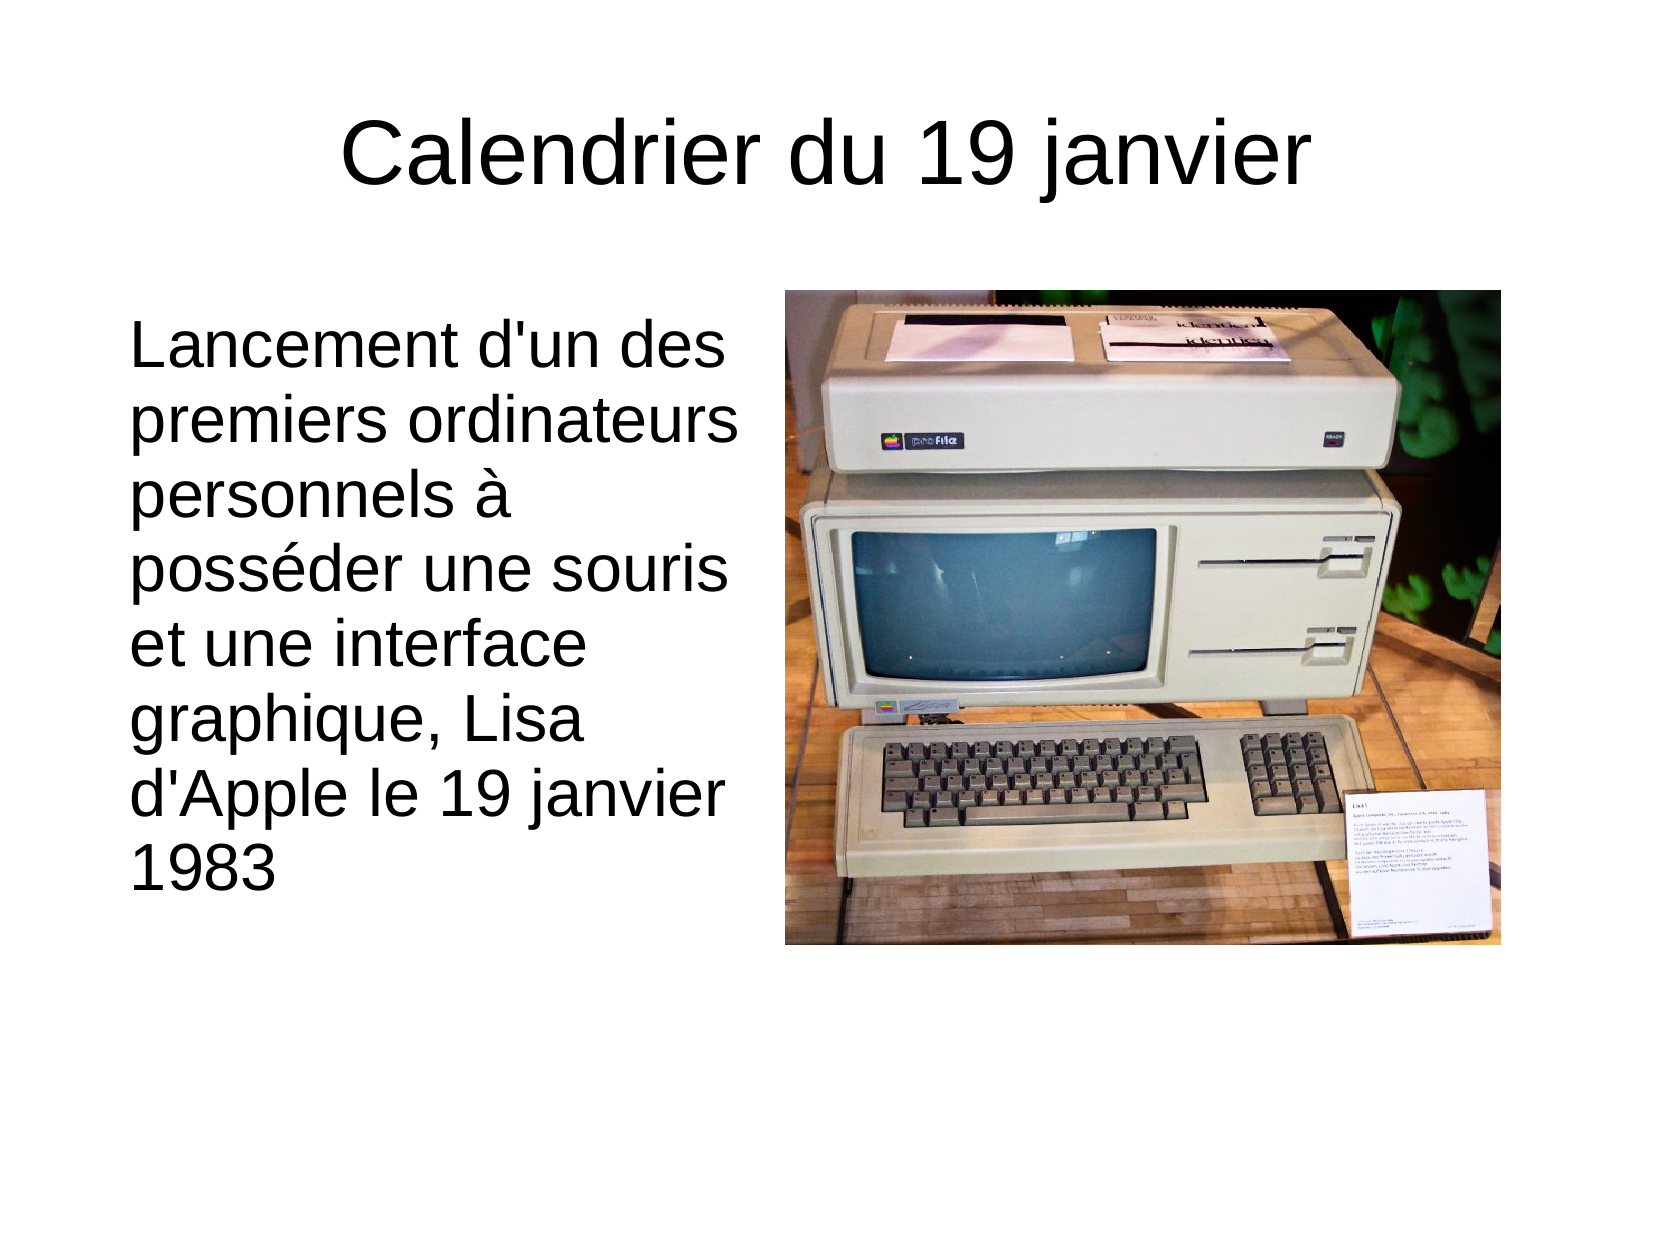

# Calendrier du 19 janvier
Lancement d'un des premiers ordinateurs personnels à posséder une souris et une interface graphique, Lisa d'Apple le 19 janvier 1983